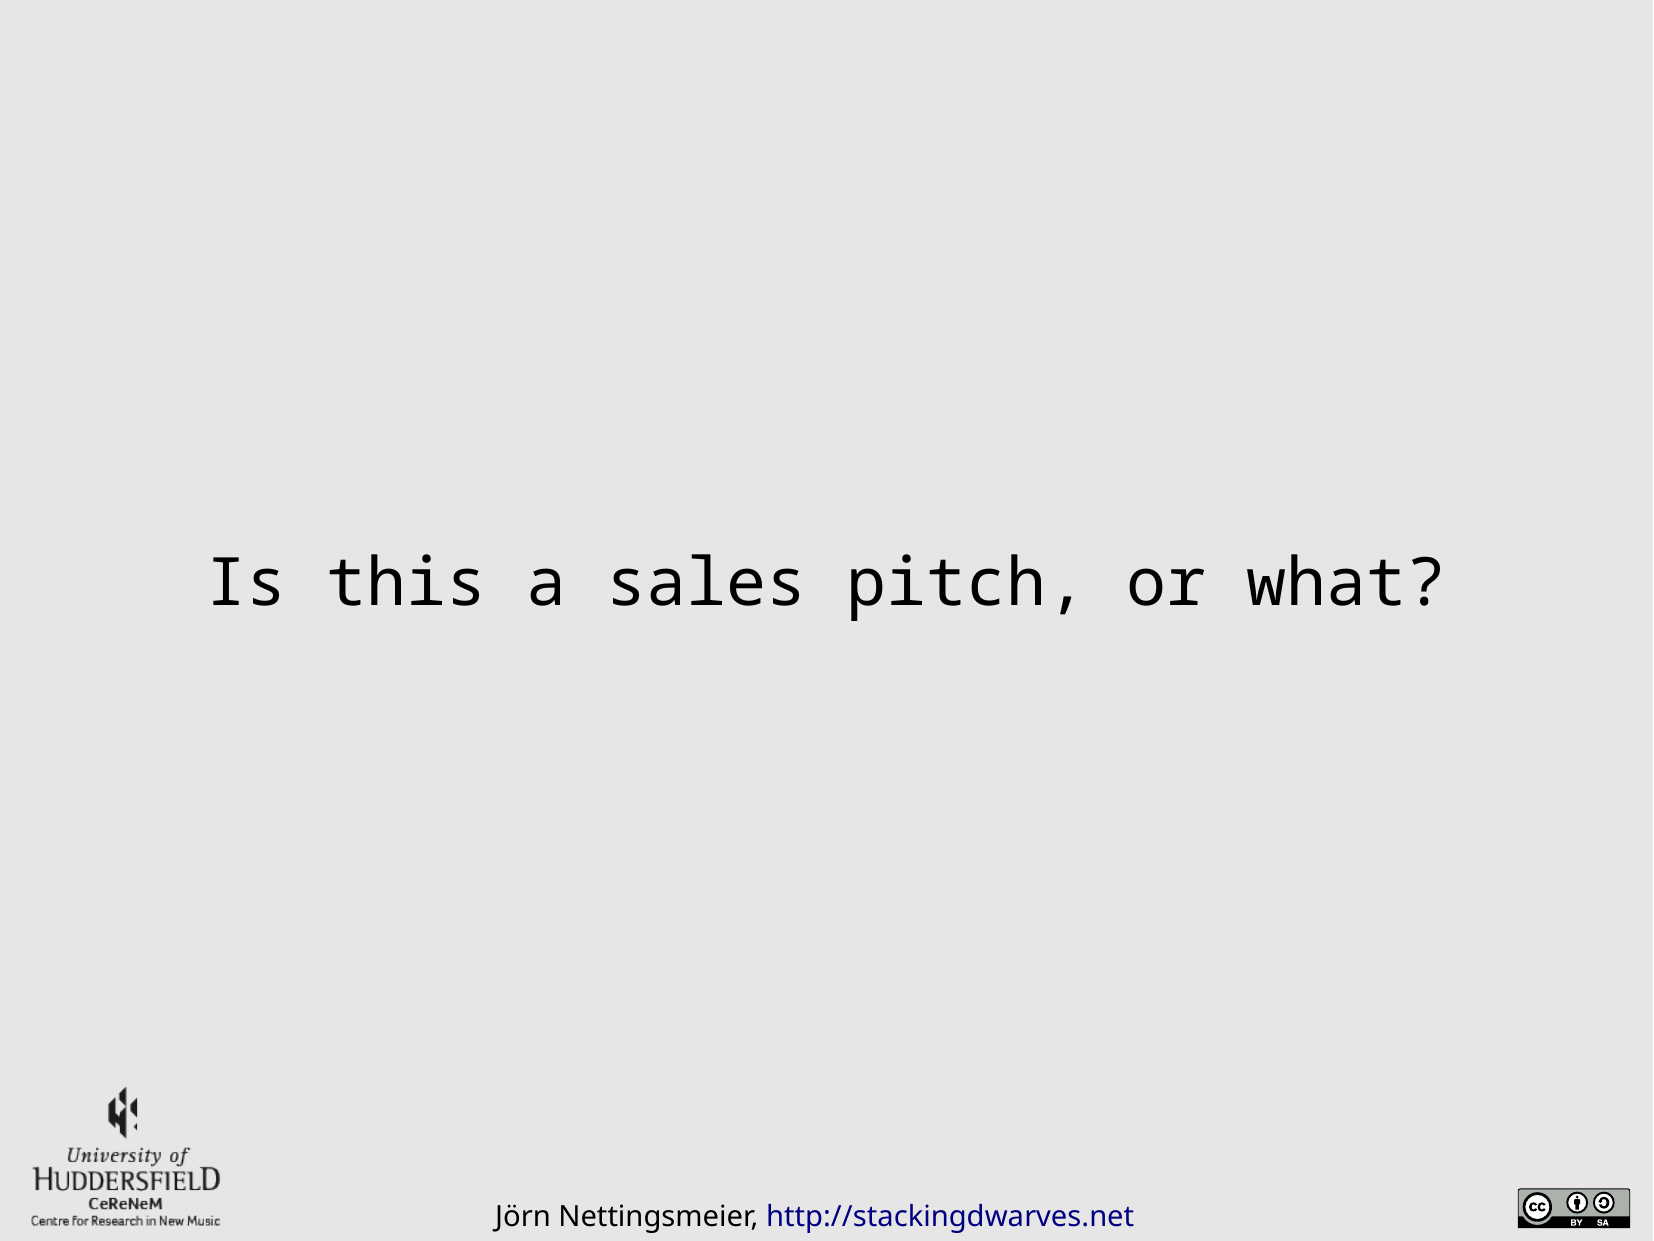

# Is this a sales pitch, or what?